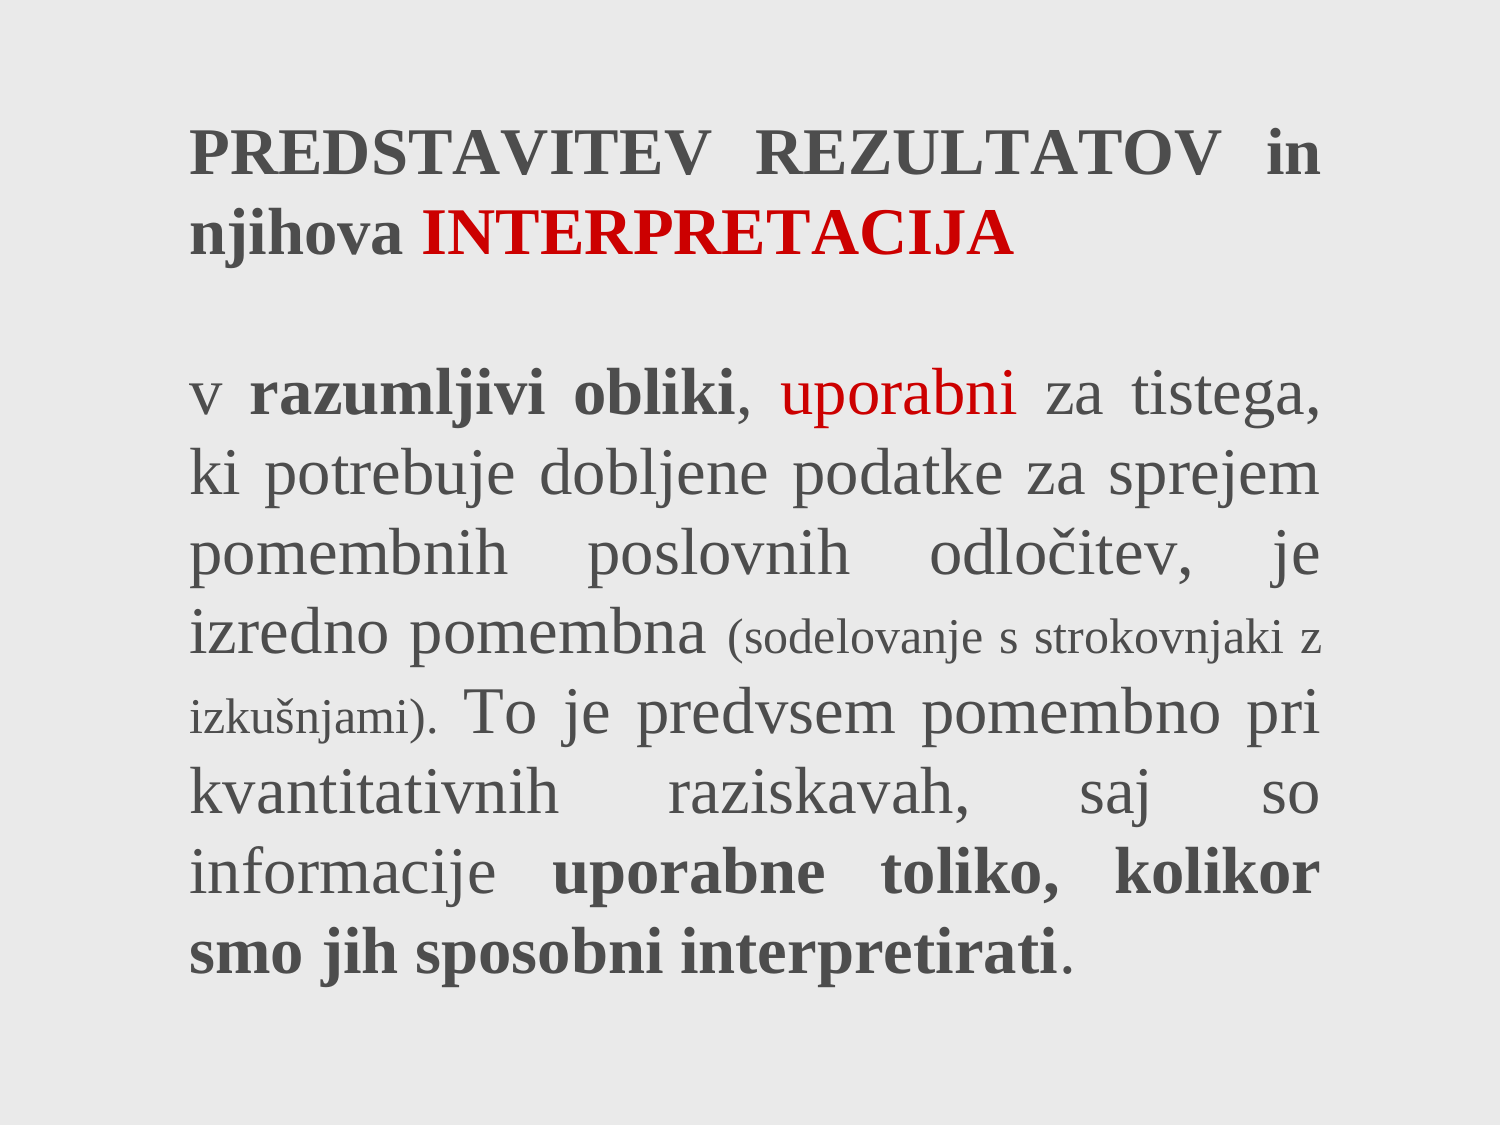

PREDSTAVITEV REZULTATOV in njihova INTERPRETACIJA
v razumljivi obliki, uporabni za tistega, ki potrebuje dobljene podatke za sprejem pomembnih poslovnih odločitev, je izredno pomembna (sodelovanje s strokovnjaki z izkušnjami). To je predvsem pomembno pri kvantitativnih raziskavah, saj so informacije uporabne toliko, kolikor smo jih sposobni interpretirati.